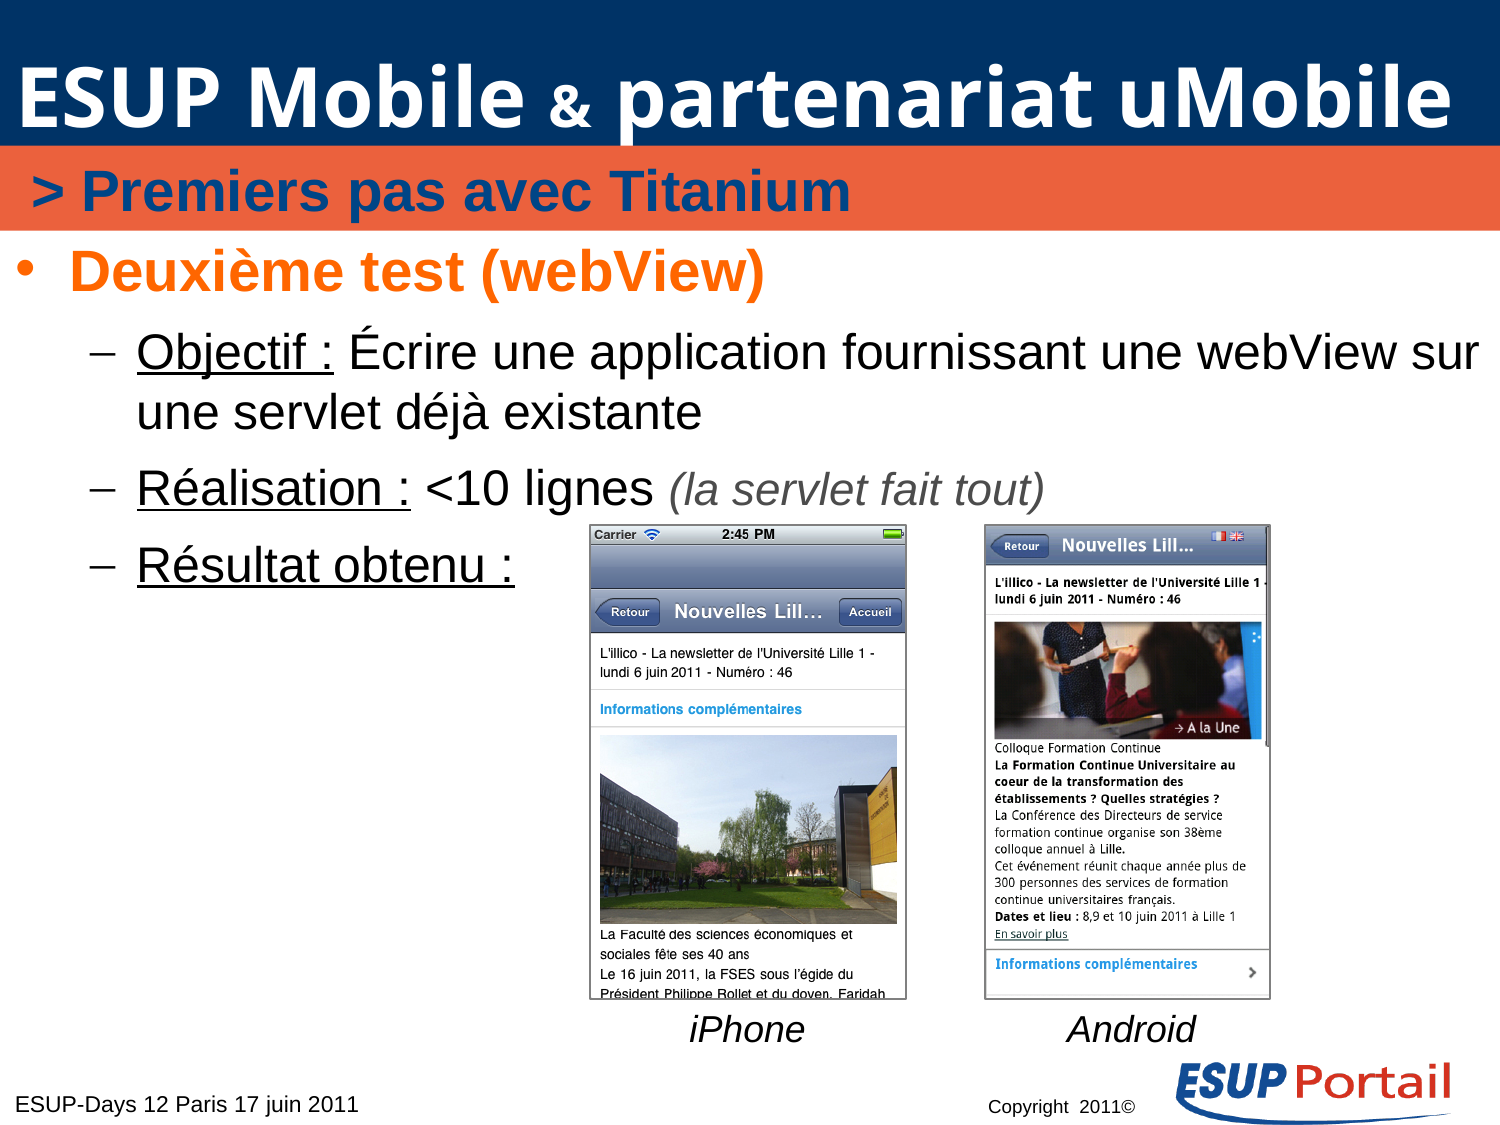

ESUP Mobile & partenariat uMobile
 > Premiers pas avec Titanium
Deuxième test (webView)
Objectif : Écrire une application fournissant une webView sur une servlet déjà existante
Réalisation : <10 lignes (la servlet fait tout)
Résultat obtenu :
 iPhone Android
ESUP-Days 12 Paris 17 juin 2011